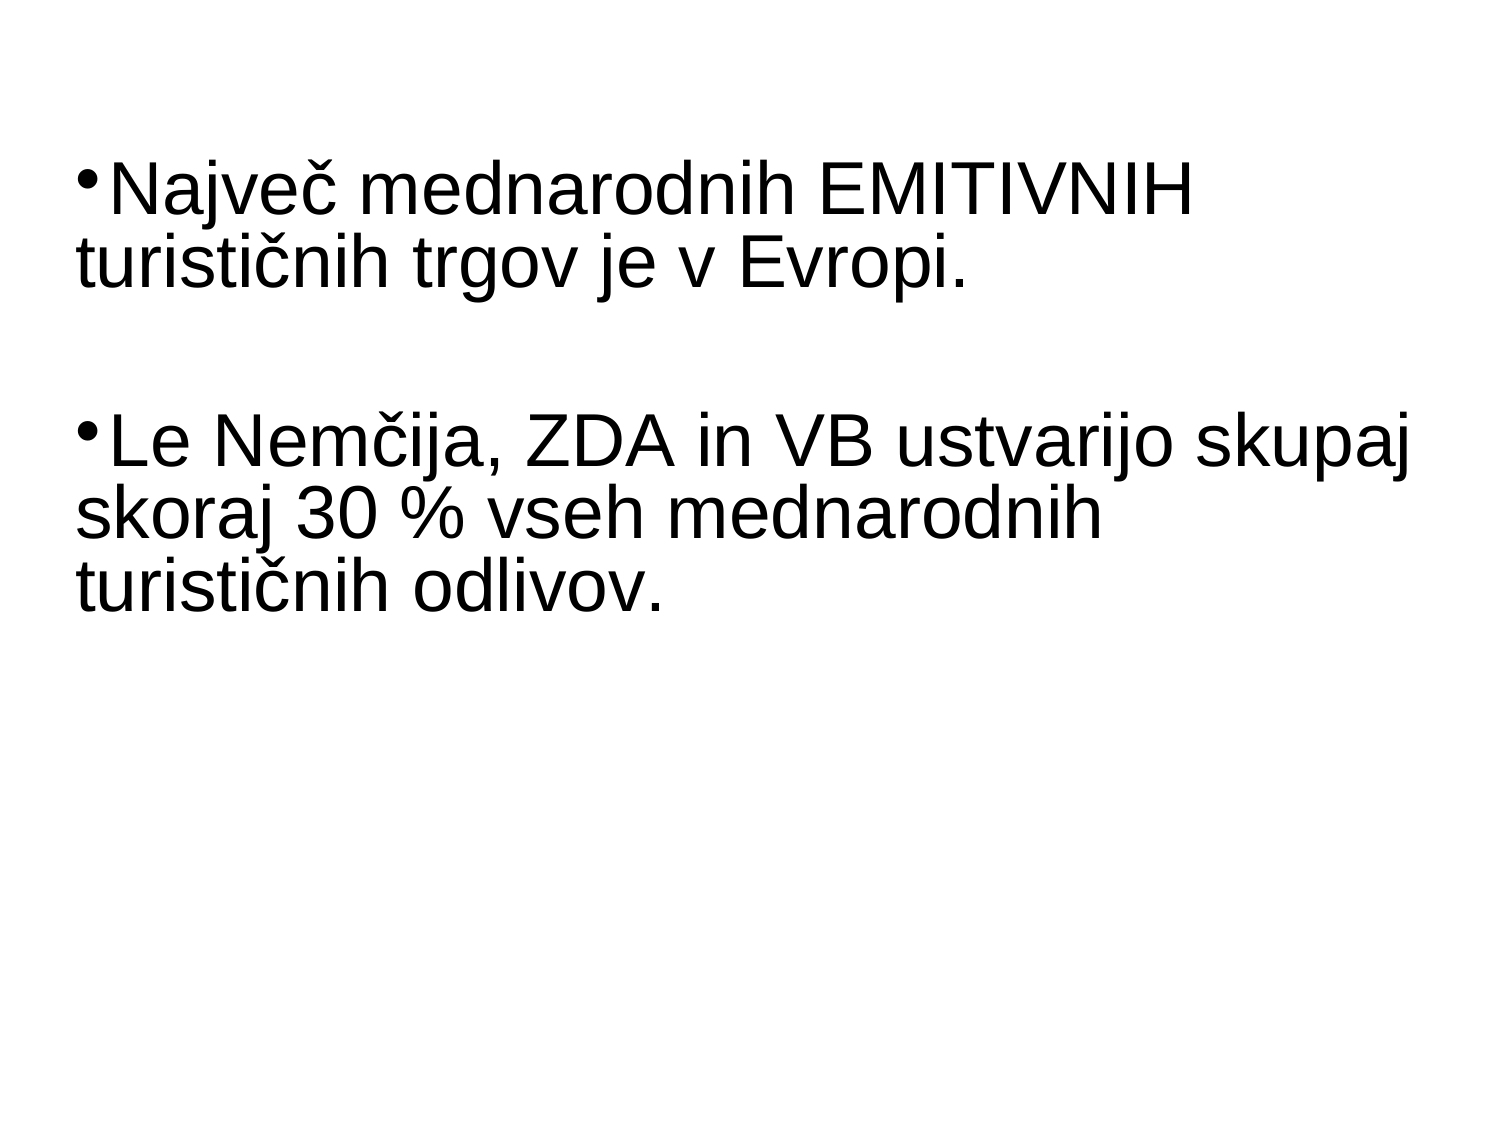

# Največ mednarodnih EMITIVNIH turističnih trgov je v Evropi.
Le Nemčija, ZDA in VB ustvarijo skupaj skoraj 30 % vseh mednarodnih turističnih odlivov.